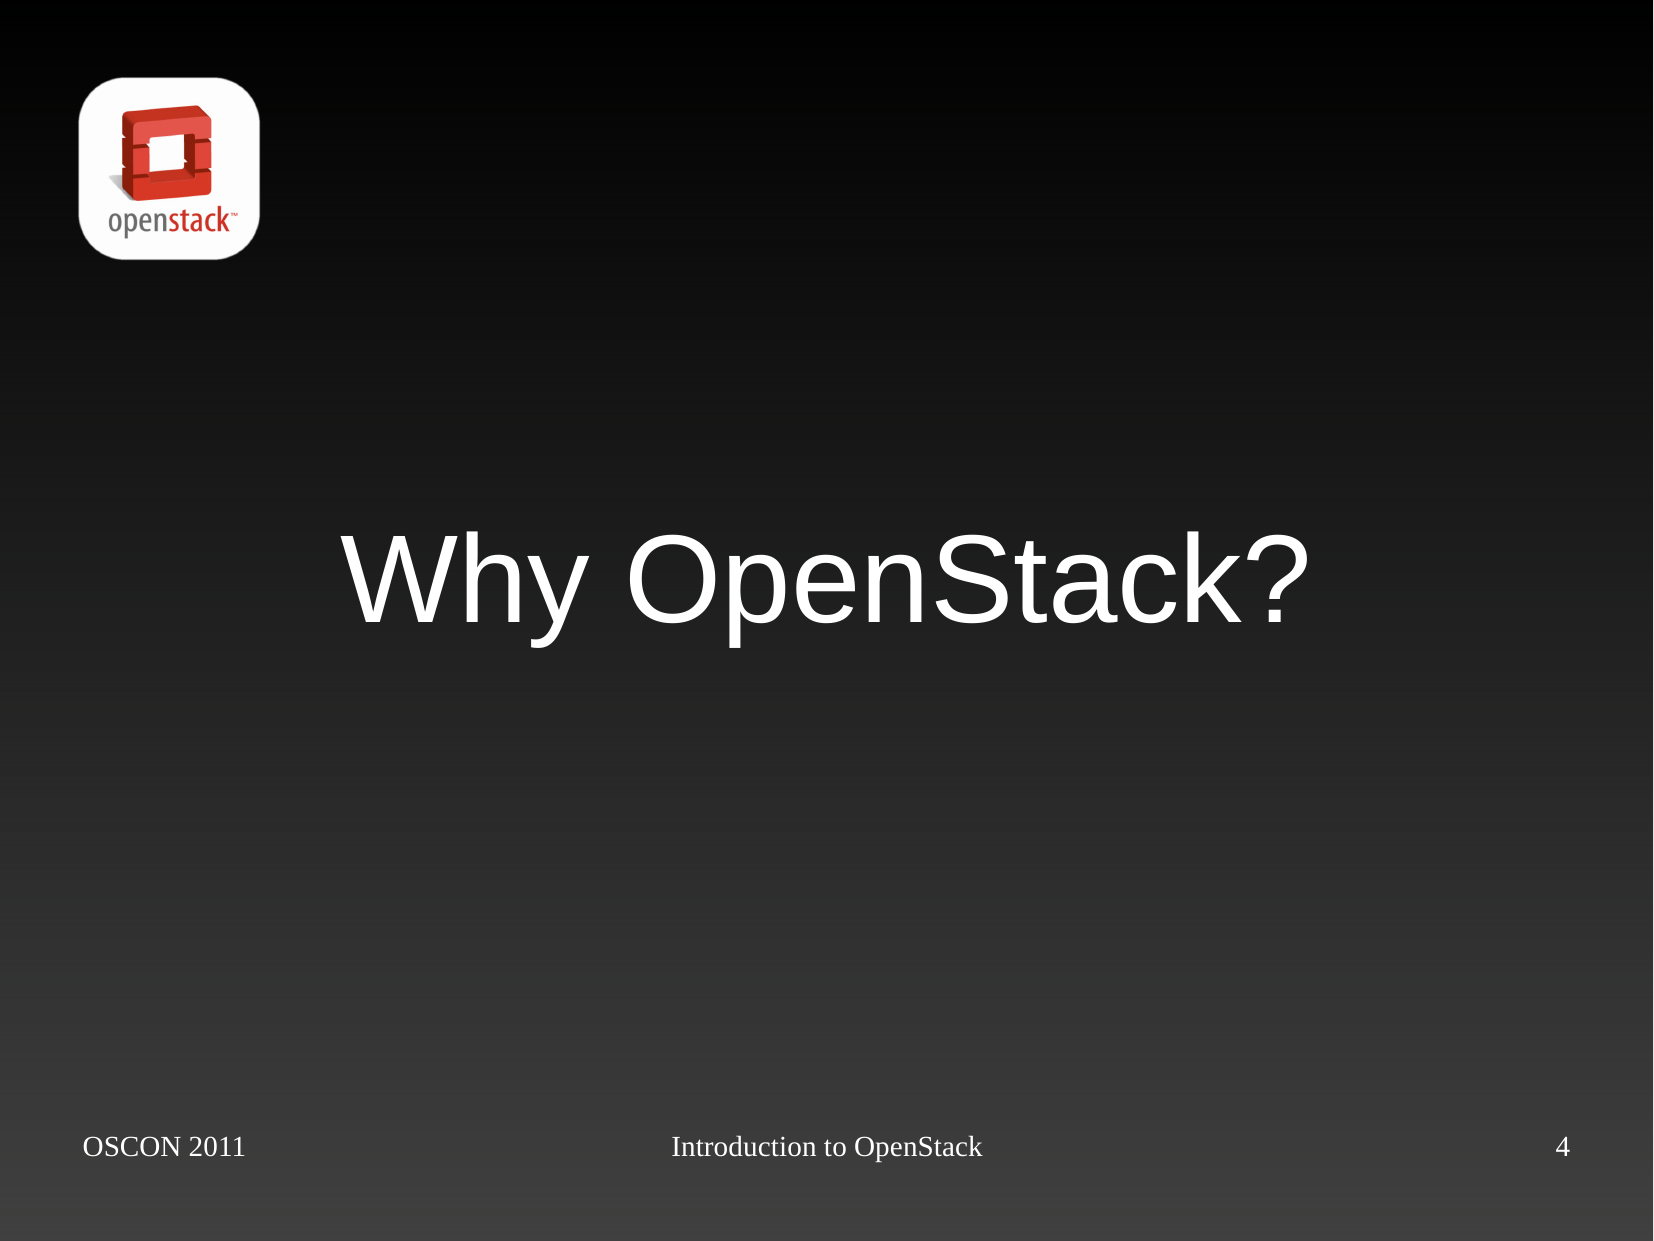

# Why OpenStack?
OSCON 2011
Introduction to OpenStack
4